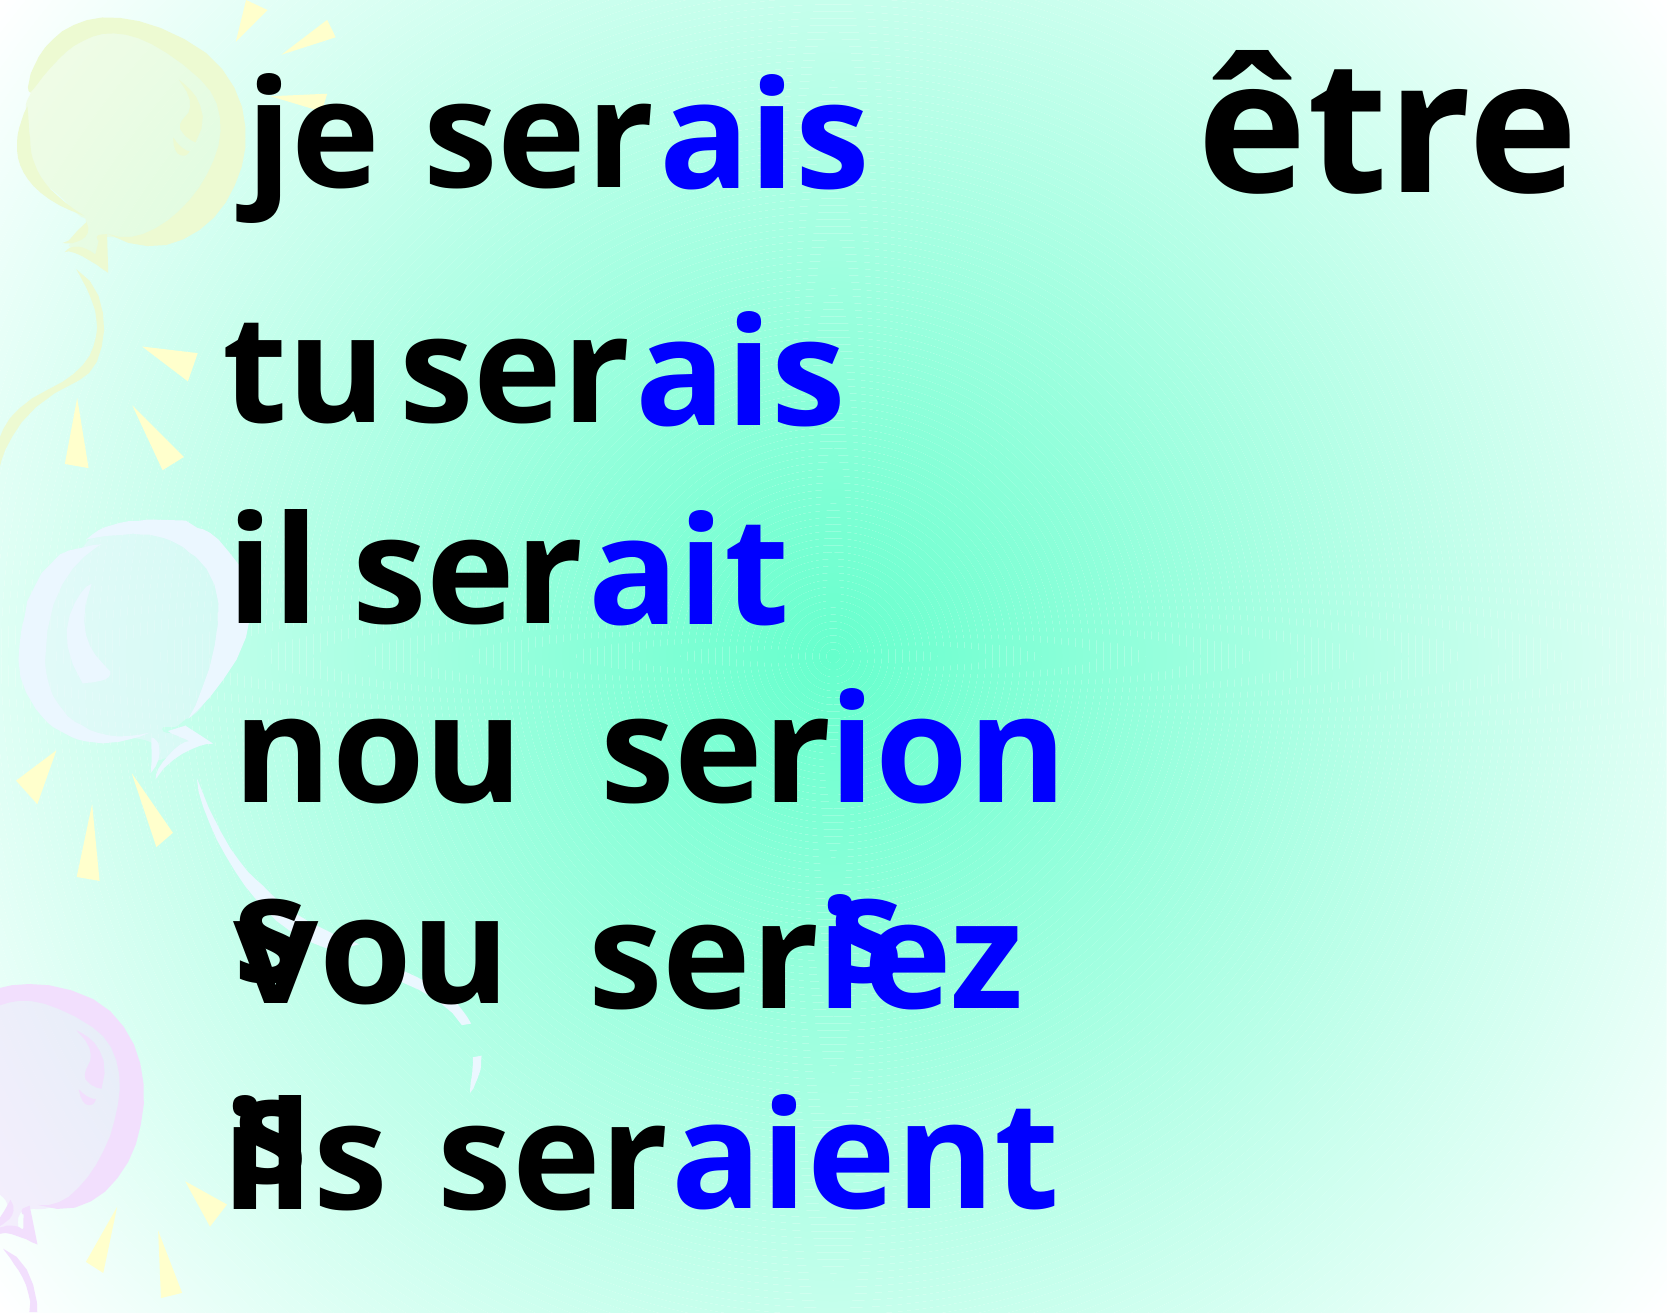

être
je
ser
ais
tu
ser
ais
il
ser
ait
nous
ser
ions
vous
ser
iez
aient
ils
ser